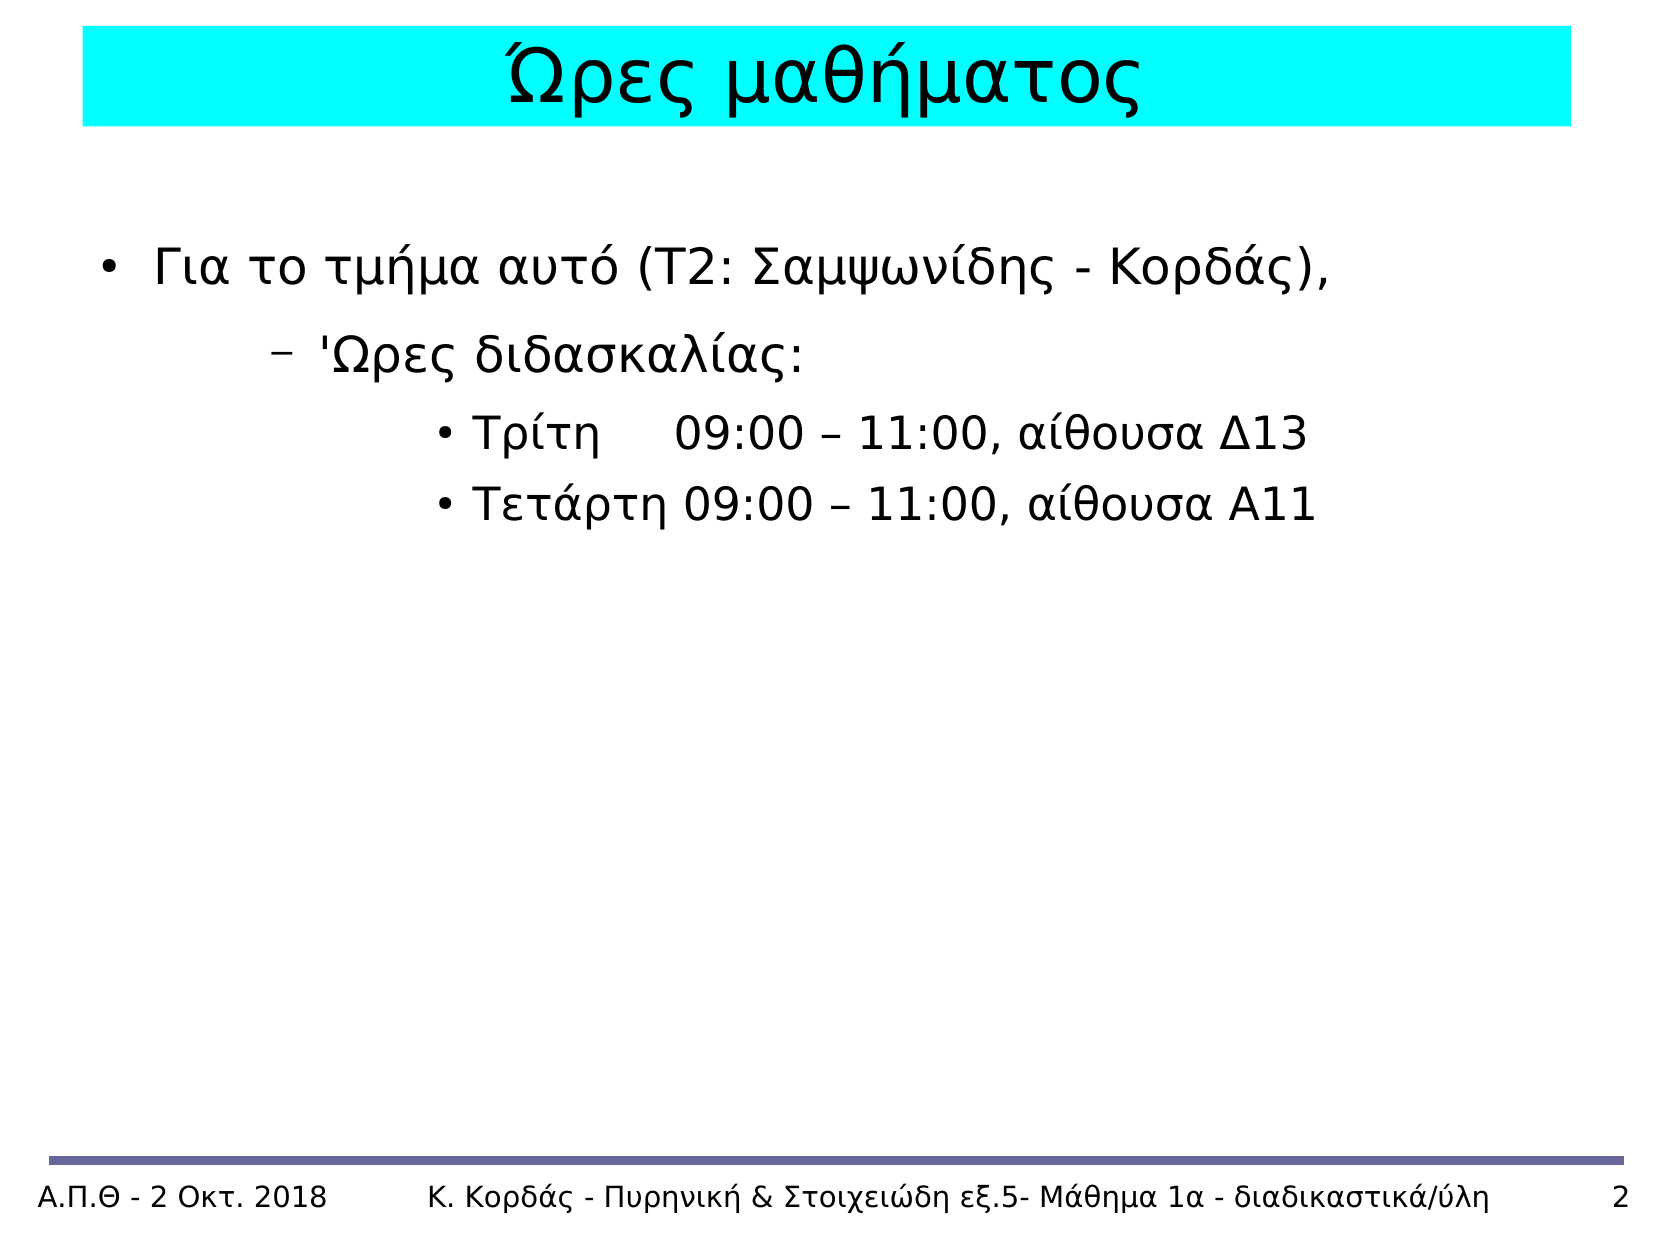

# Ώρες μαθήματος
Για το τμήμα αυτό (Τ2: Σαμψωνίδης - Κορδάς),
'Ωρες διδασκαλίας:
Τρίτη 09:00 – 11:00, αίθουσα Δ13
Τετάρτη 09:00 – 11:00, αίθουσα Α11
Α.Π.Θ - 2 Οκτ. 2018
Κ. Κορδάς - Πυρηνική & Στοιχειώδη εξ.5- Μάθημα 1α - διαδικαστικά/ύλη
2